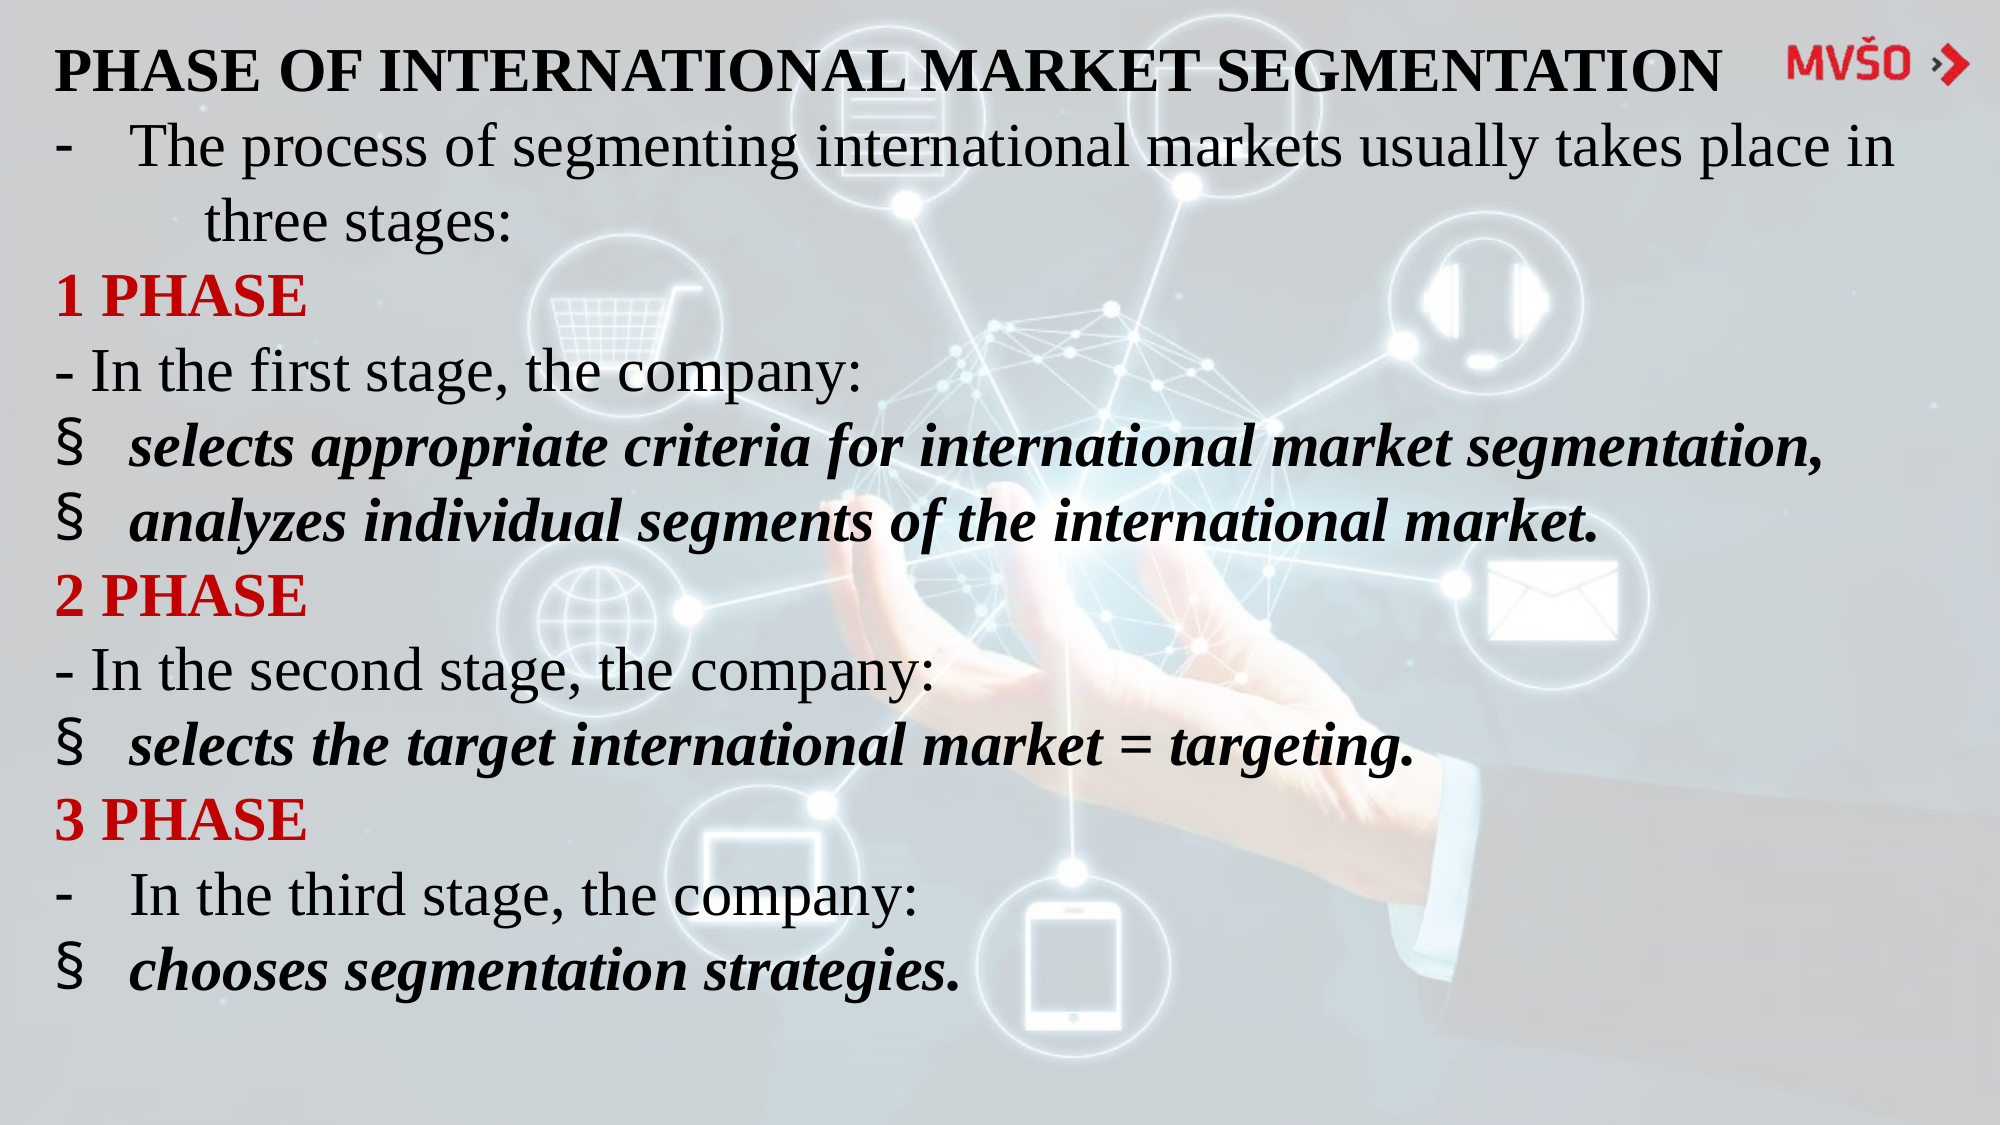

PHASE OF INTERNATIONAL MARKET SEGMENTATION
The process of segmenting international markets usually takes place in three stages:
1 PHASE
- In the first stage, the company:
selects appropriate criteria for international market segmentation,
analyzes individual segments of the international market.
2 PHASE
- In the second stage, the company:
selects the target international market = targeting.
3 PHASE
In the third stage, the company:
chooses segmentation strategies.